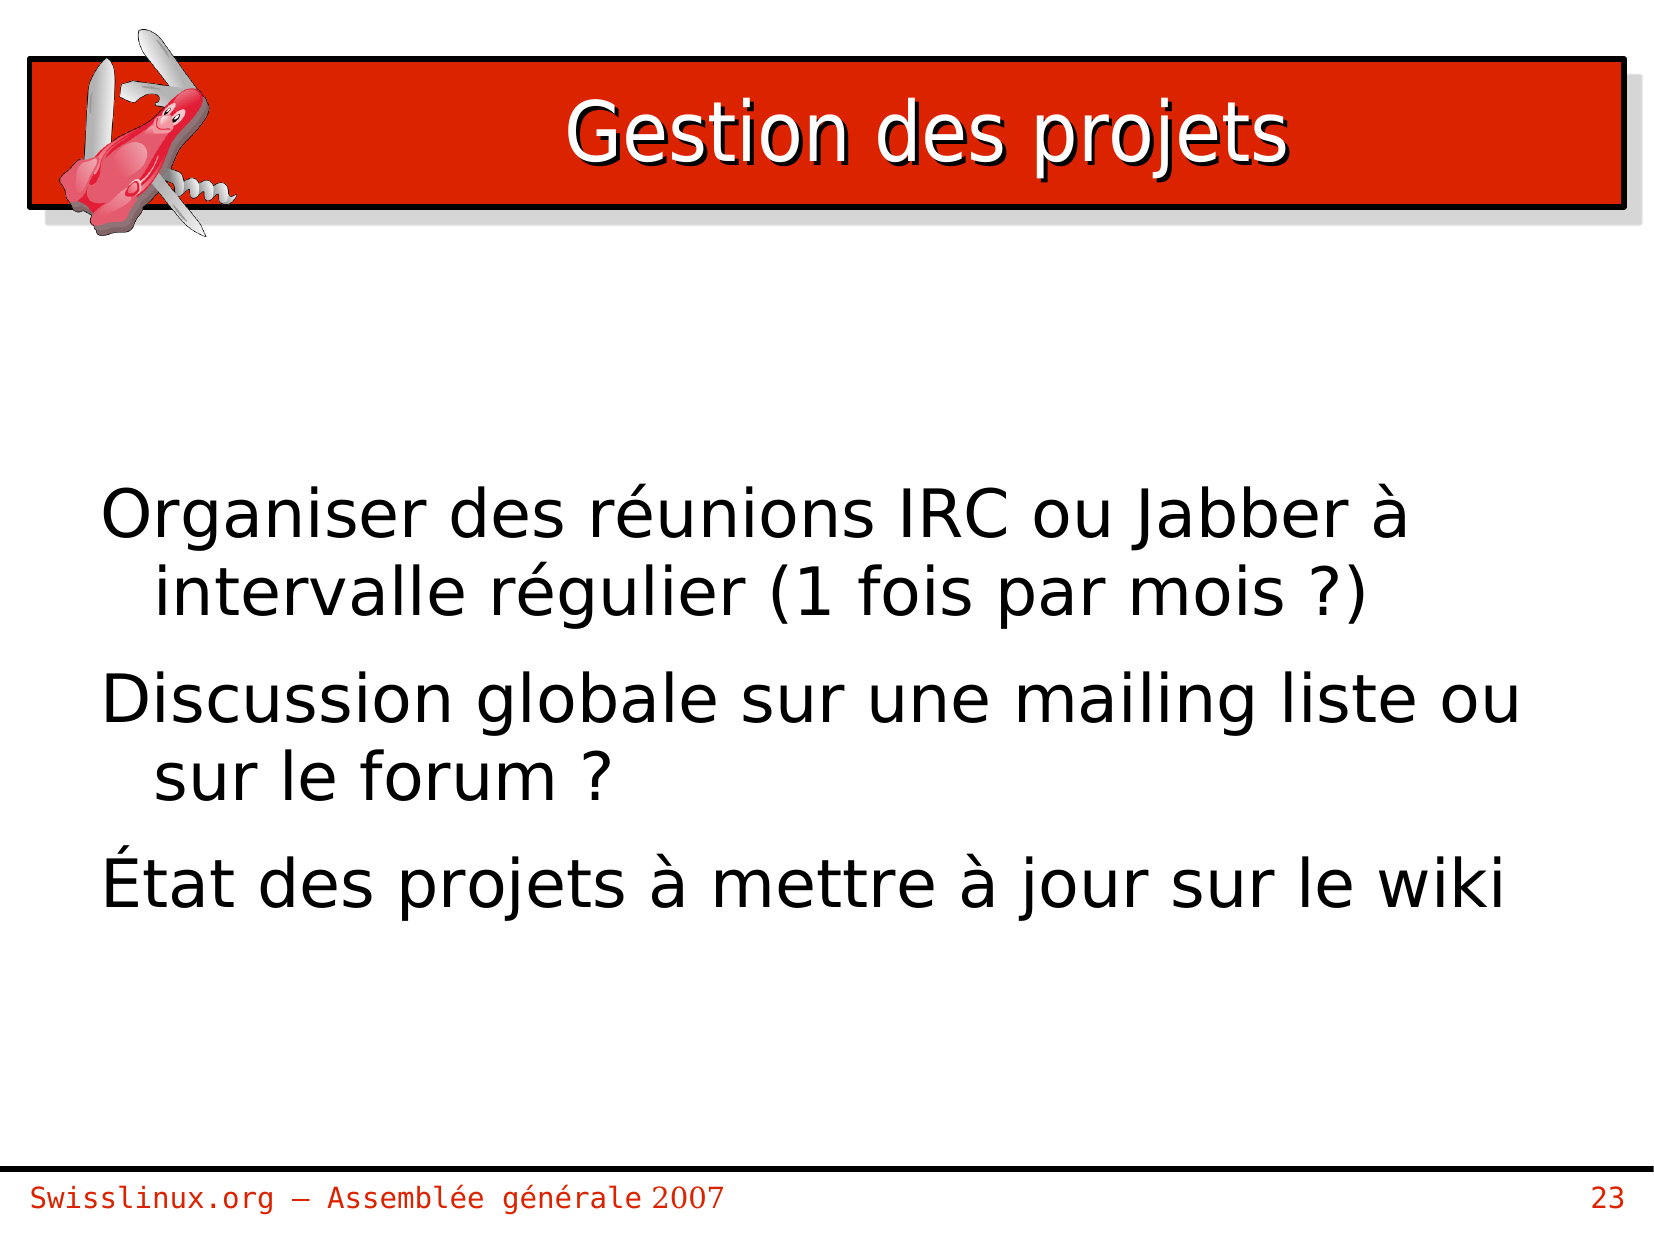

# Gestion des projets
Organiser des réunions IRC ou Jabber à intervalle régulier (1 fois par mois ?)
Discussion globale sur une mailing liste ou sur le forum ?
État des projets à mettre à jour sur le wiki
26 Janvier 2007
23